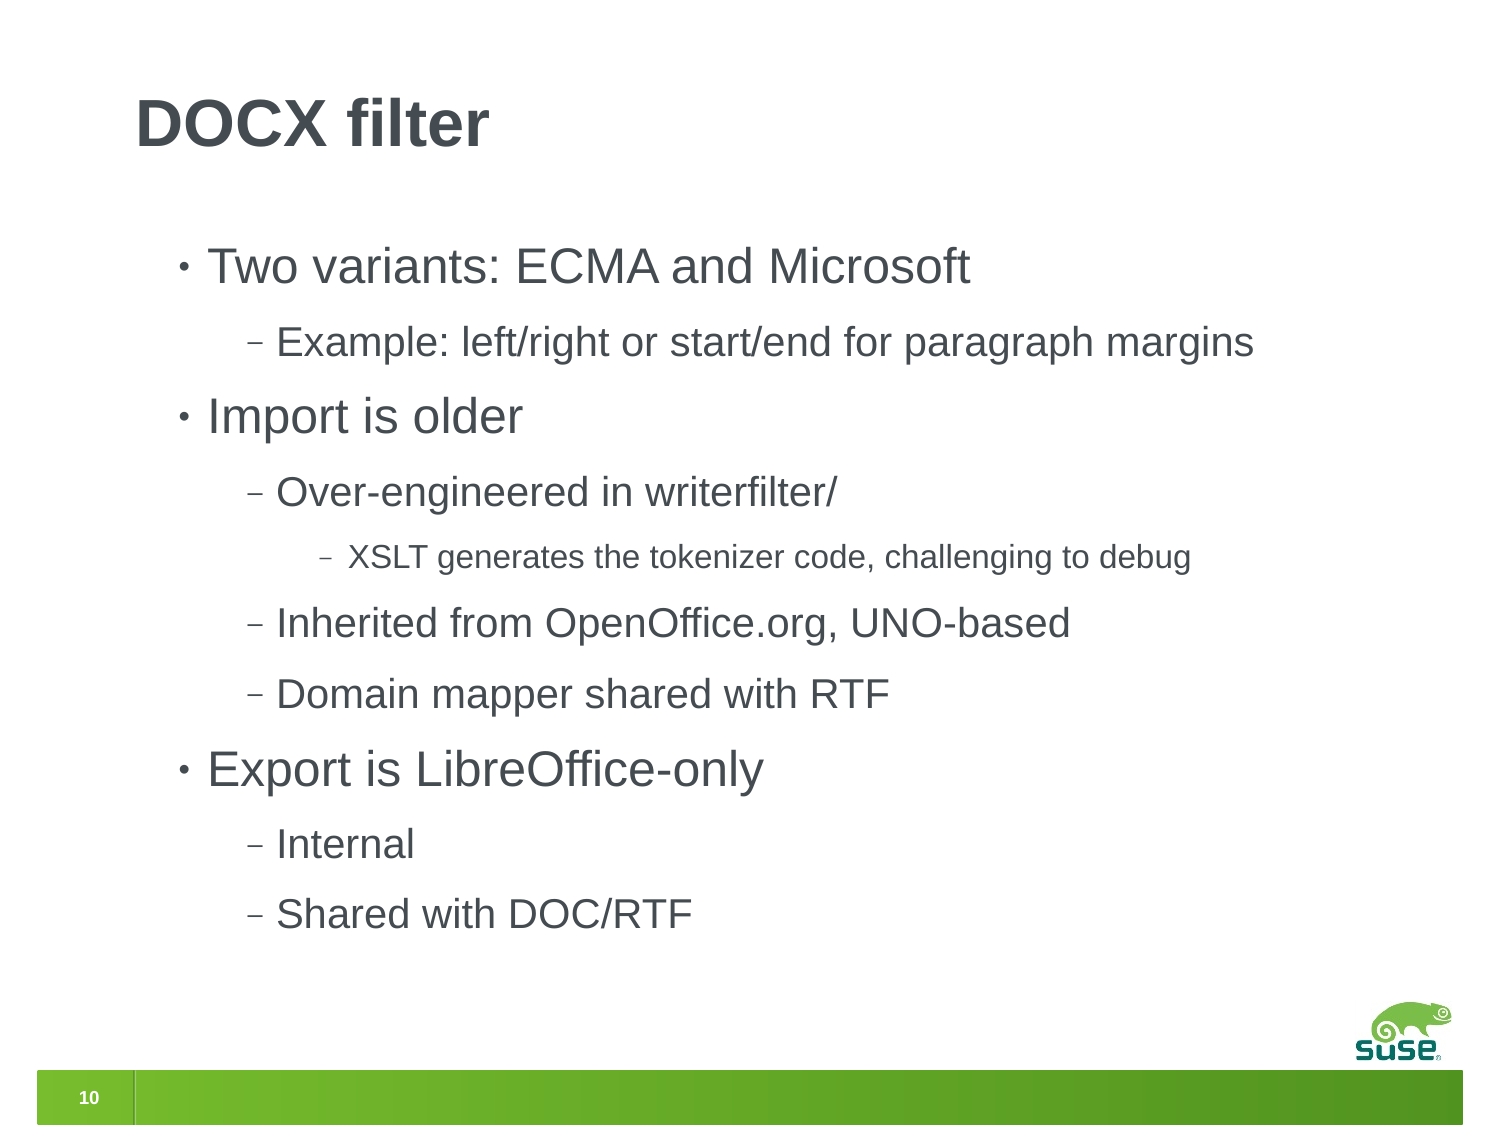

# DOCX filter
Two variants: ECMA and Microsoft
Example: left/right or start/end for paragraph margins
Import is older
Over-engineered in writerfilter/
XSLT generates the tokenizer code, challenging to debug
Inherited from OpenOffice.org, UNO-based
Domain mapper shared with RTF
Export is LibreOffice-only
Internal
Shared with DOC/RTF